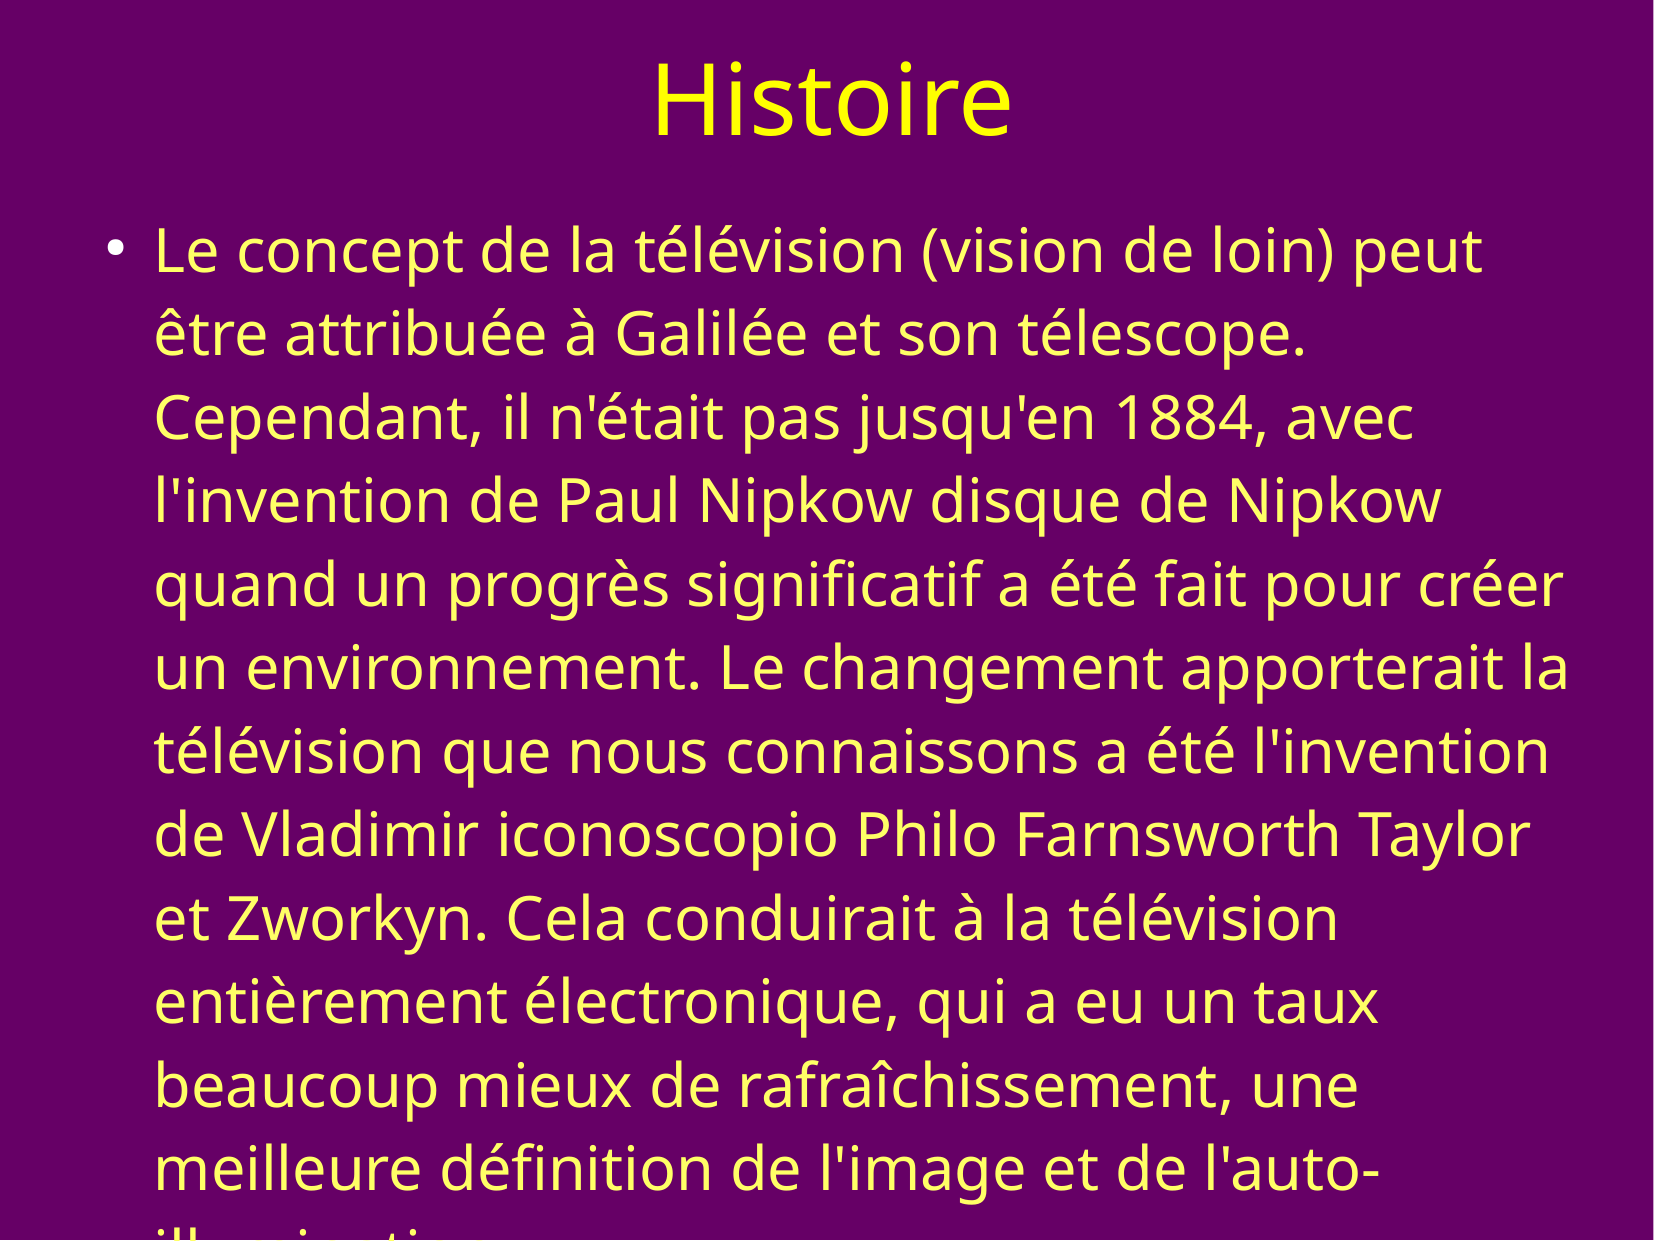

# Histoire
Le concept de la télévision (vision de loin) peut être attribuée à Galilée et son télescope. Cependant, il n'était pas jusqu'en 1884, avec l'invention de Paul Nipkow disque de Nipkow quand un progrès significatif a été fait pour créer un environnement. Le changement apporterait la télévision que nous connaissons a été l'invention de Vladimir iconoscopio Philo Farnsworth Taylor et Zworkyn. Cela conduirait à la télévision entièrement électronique, qui a eu un taux beaucoup mieux de rafraîchissement, une meilleure définition de l'image et de l'auto-illumination.